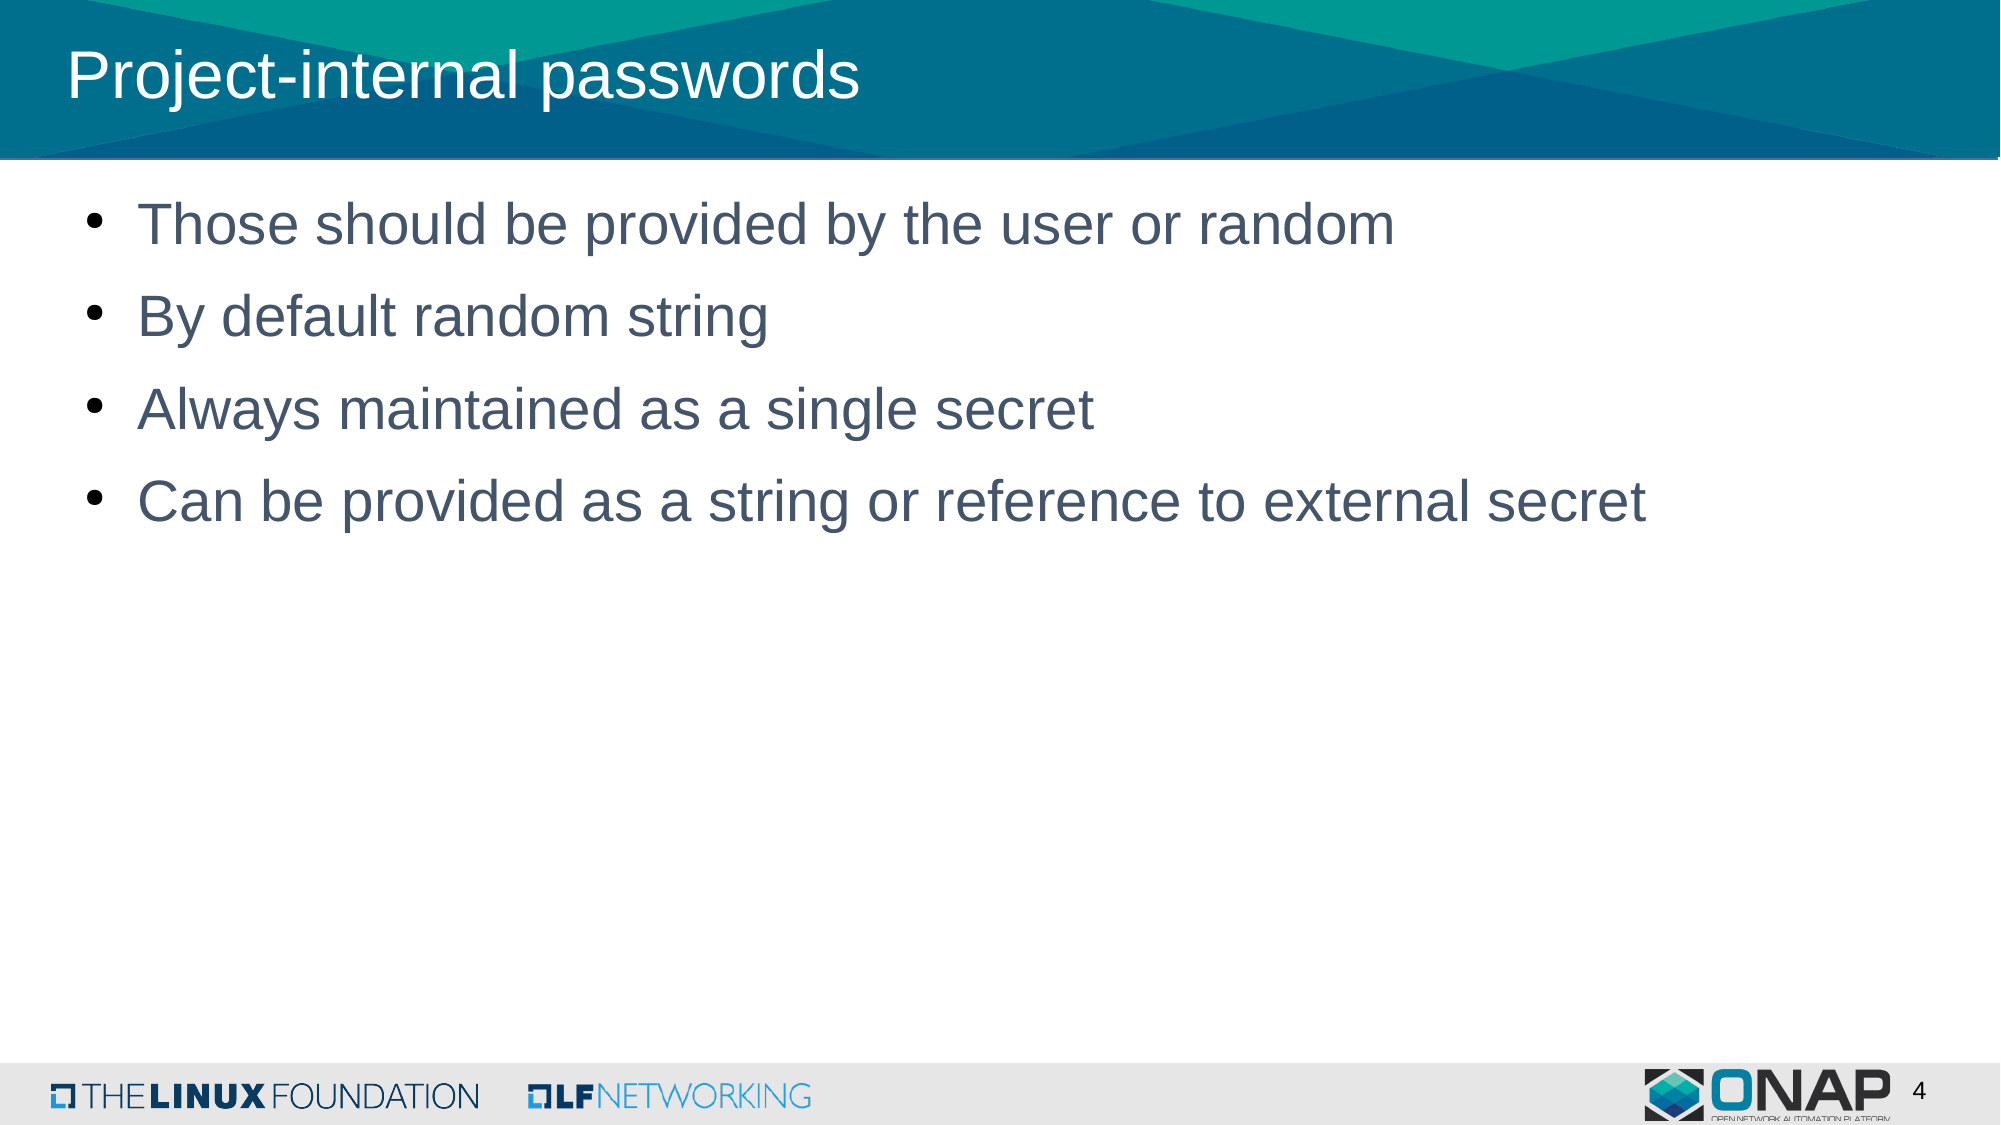

# Project-internal passwords
Those should be provided by the user or random
By default random string
Always maintained as a single secret
Can be provided as a string or reference to external secret